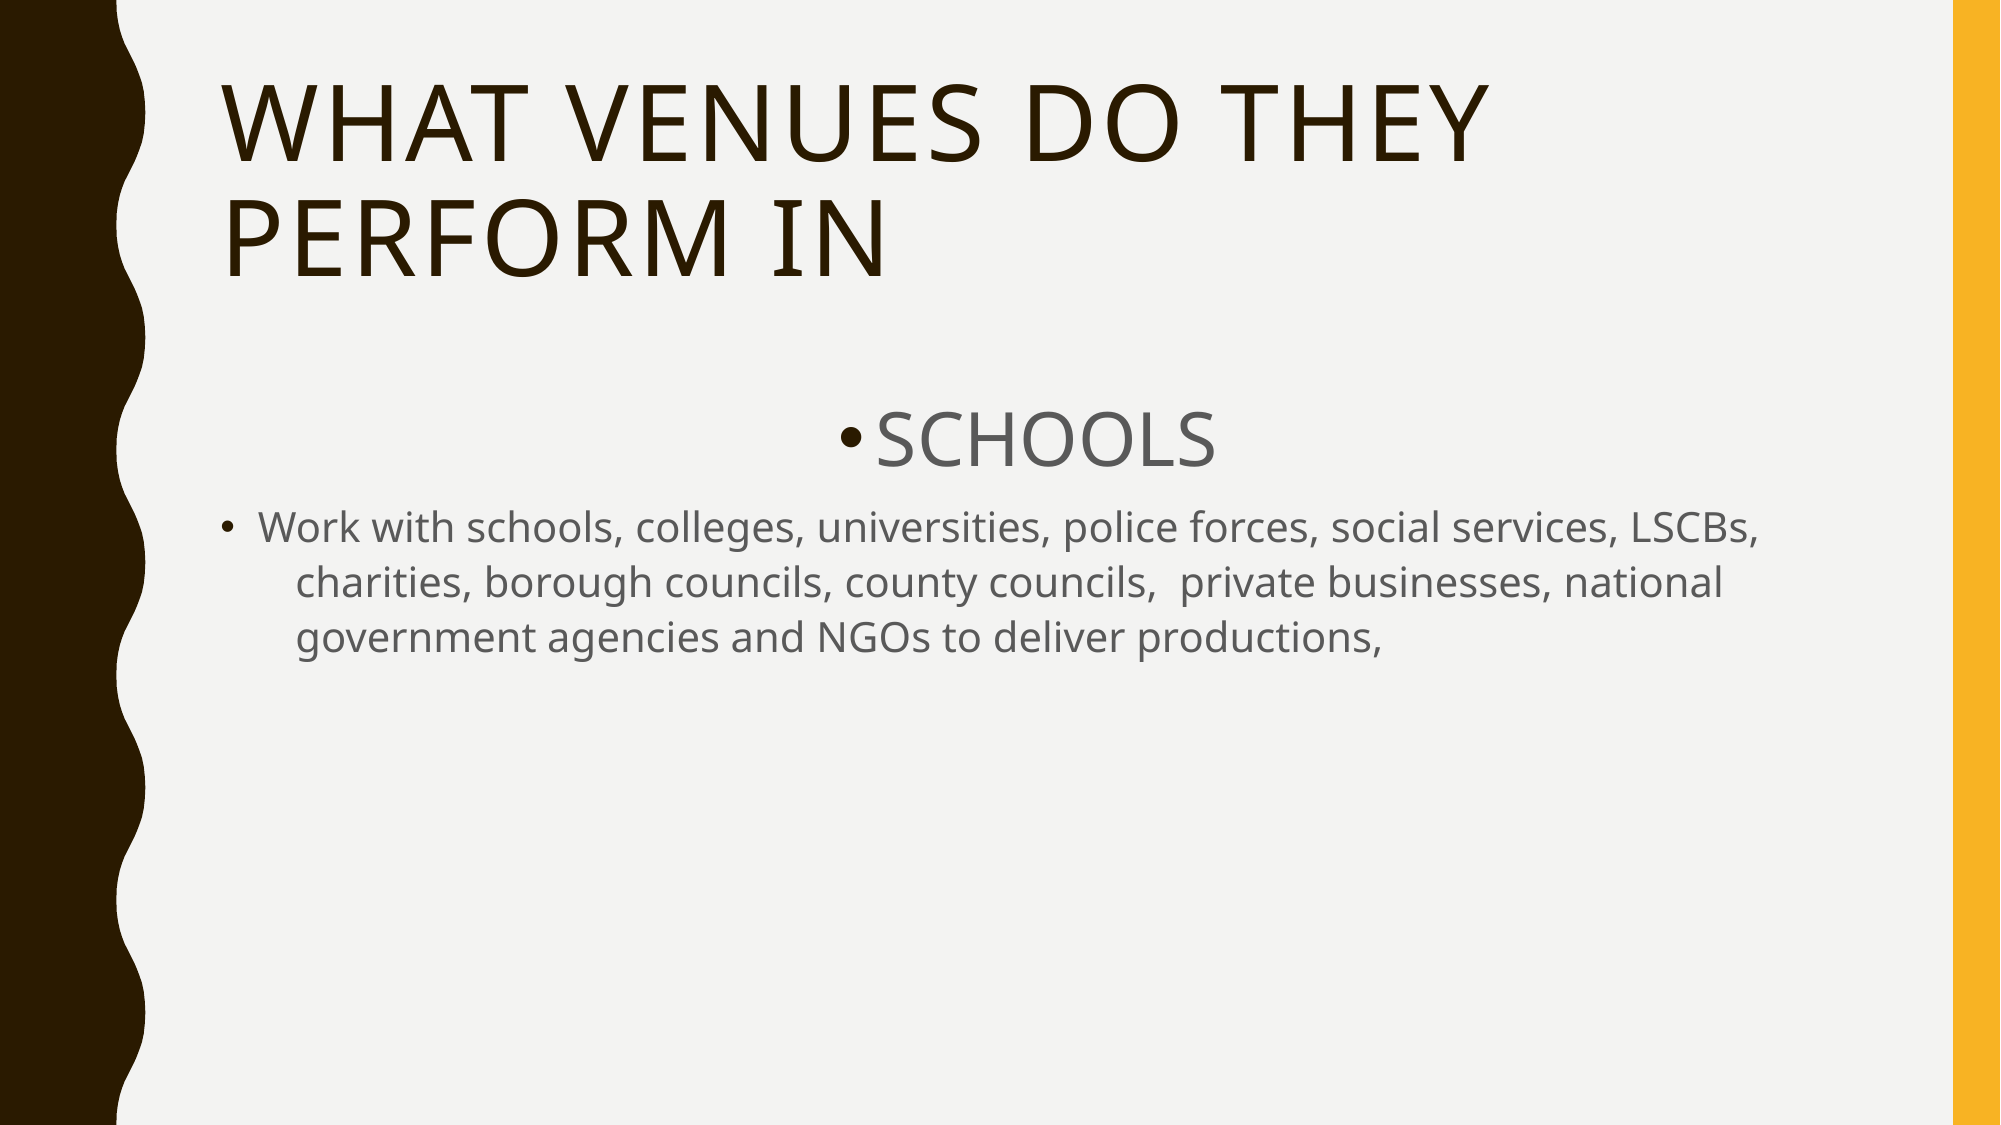

# What venues do they perform in
SCHOOLS
Work with schools, colleges, universities, police forces, social services, LSCBs, charities, borough councils, county councils,  private businesses, national government agencies and NGOs to deliver productions,